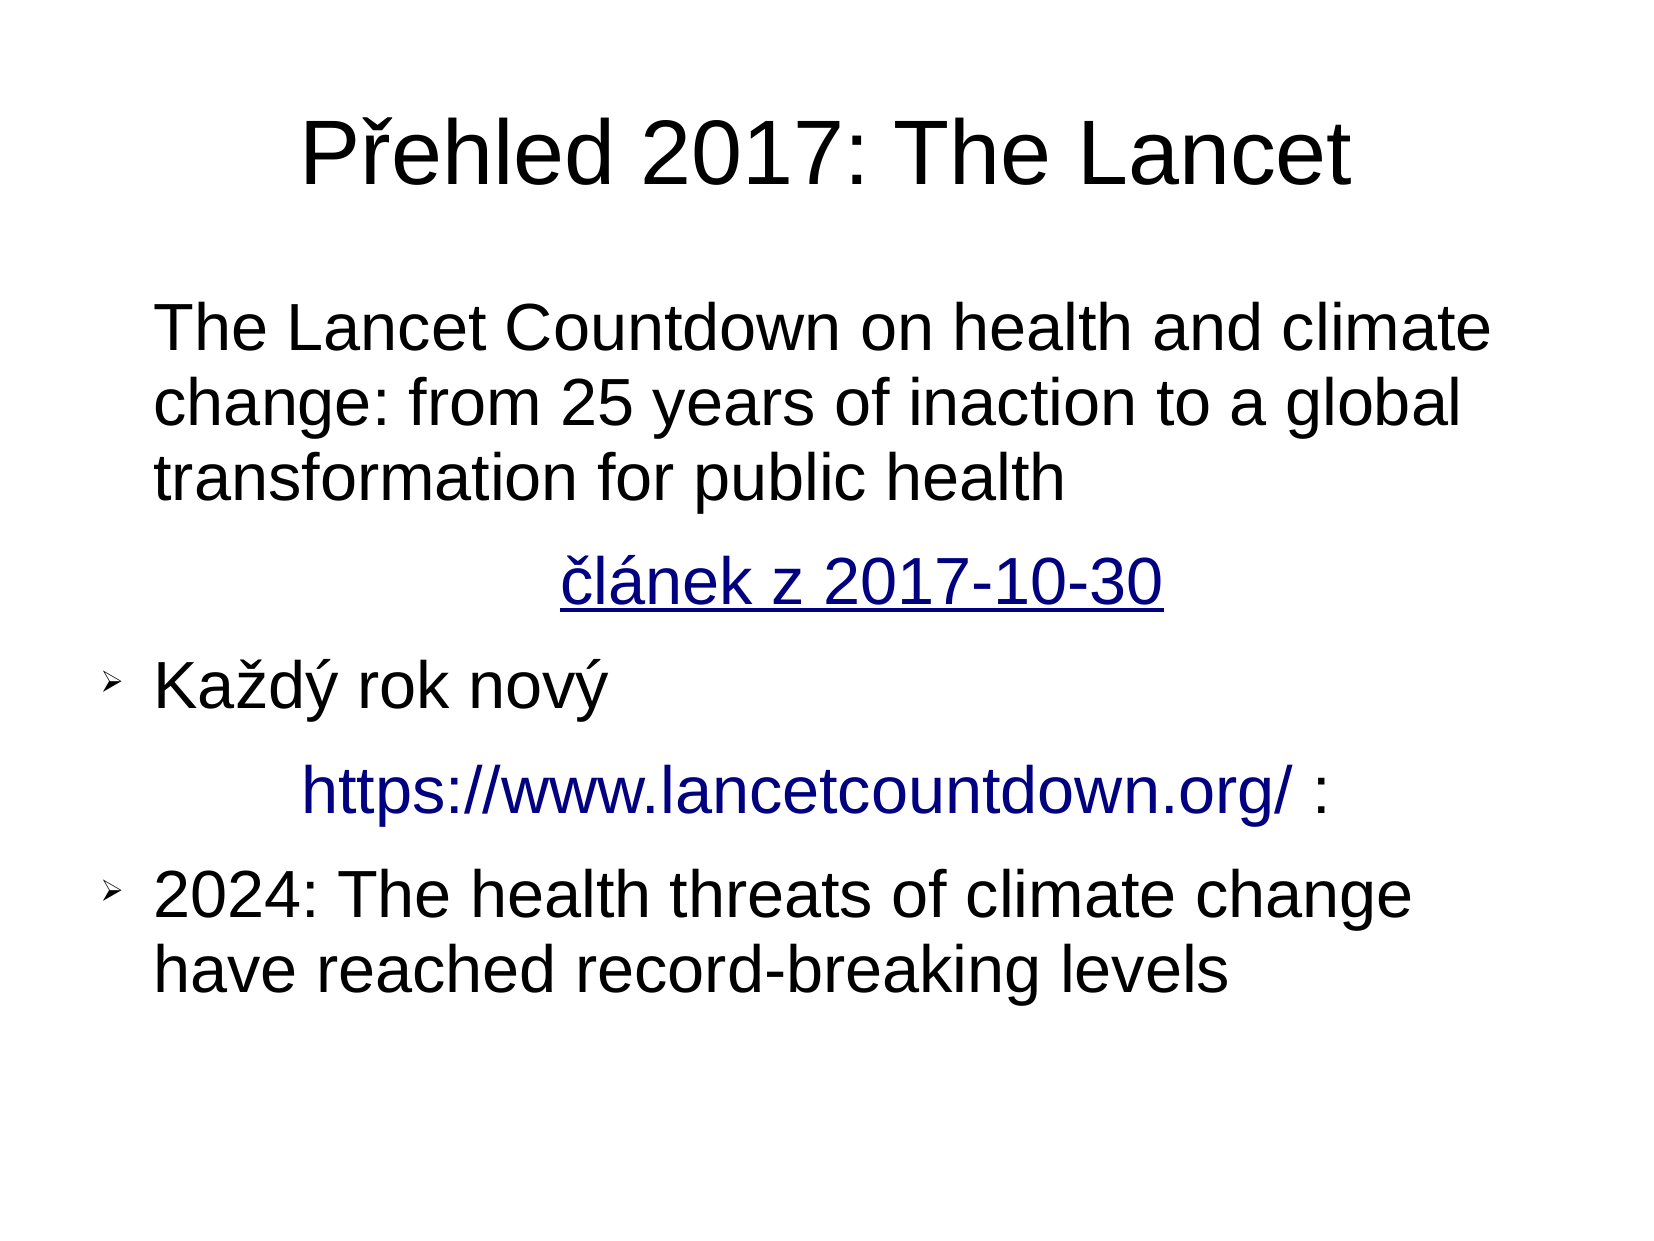

# Přehled 2017: The Lancet
The Lancet Countdown on health and climate change: from 25 years of inaction to a global transformation for public health
článek z 2017-10-30
Každý rok nový
 https://www.lancetcountdown.org/ :
2024: The health threats of climate change have reached record-breaking levels